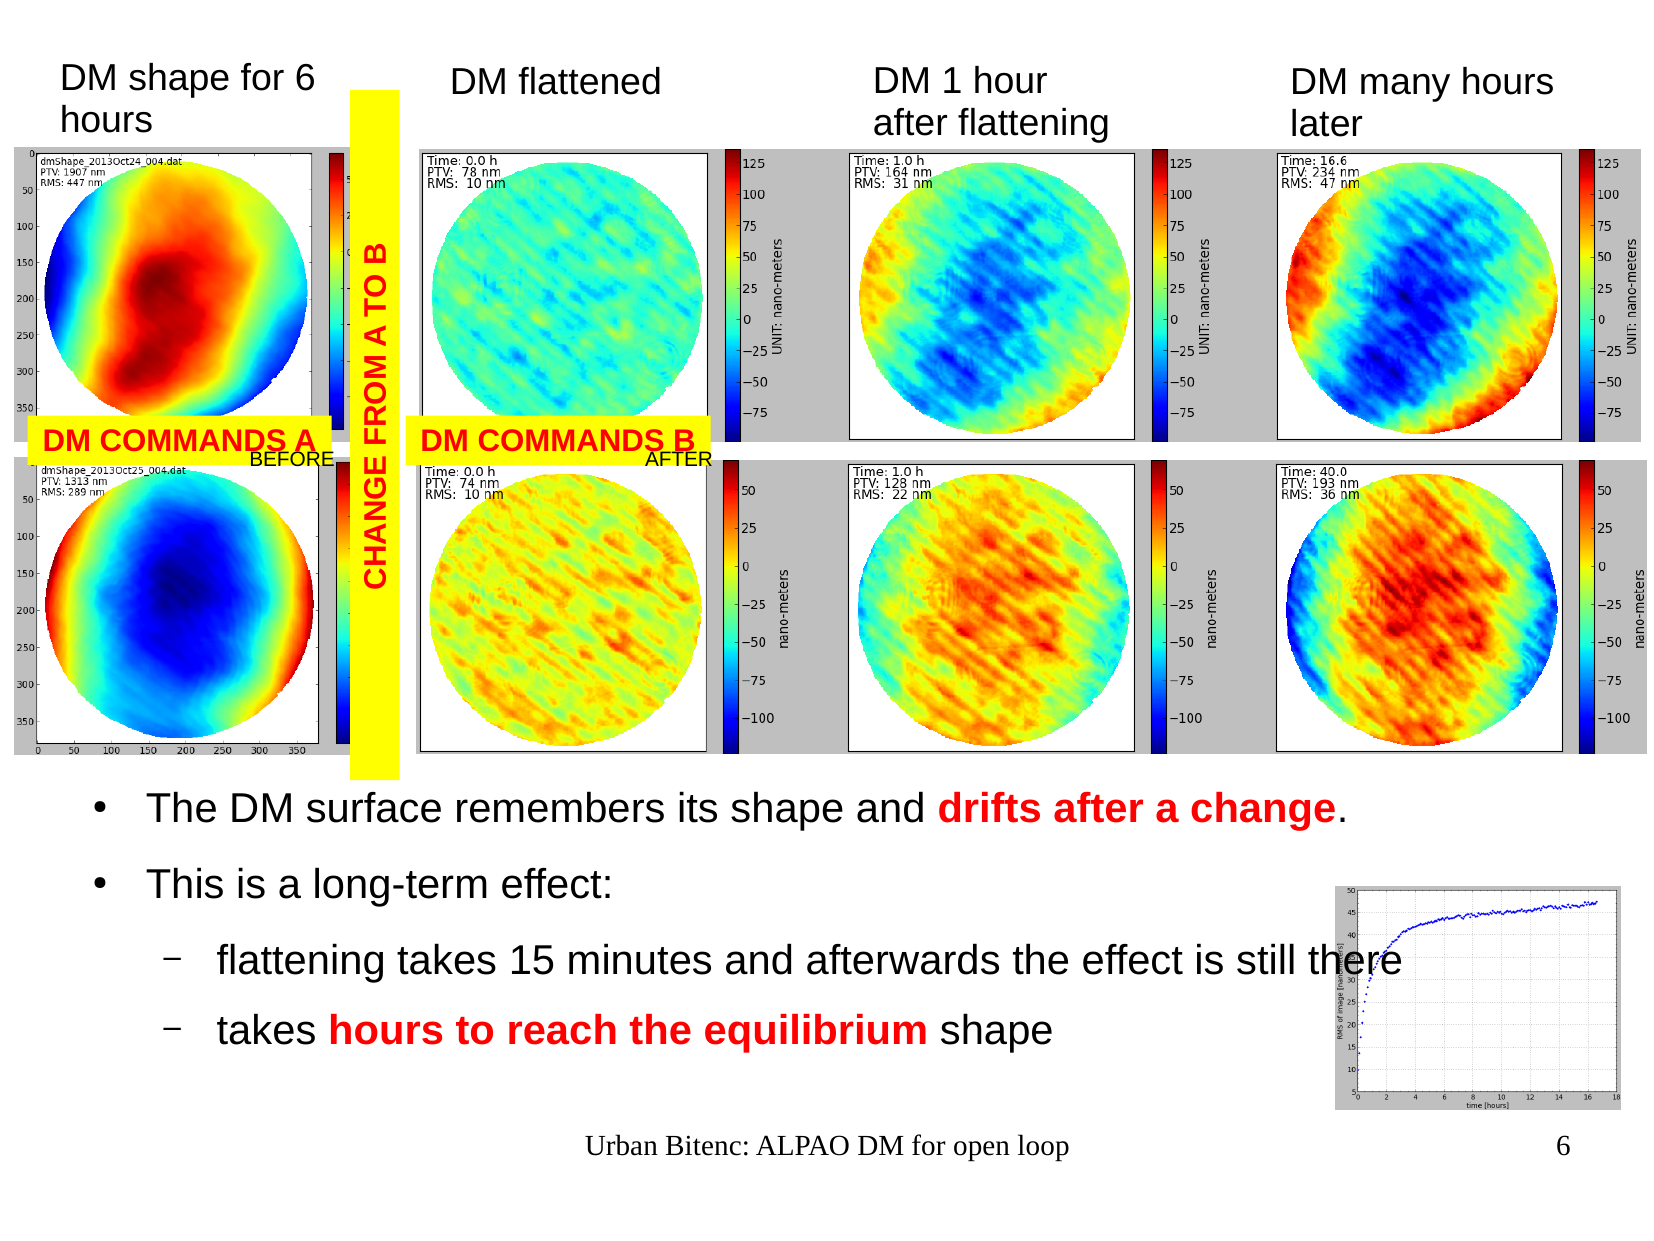

DM shape for 6
hours
DM 1 hour
after flattening
DM flattened
DM many hours
later
 CHANGE FROM A TO B
DM COMMANDS A
DM COMMANDS B
BEFORE
AFTER
# The DM surface remembers its shape and drifts after a change.
This is a long-term effect:
flattening takes 15 minutes and afterwards the effect is still there
takes hours to reach the equilibrium shape
Urban Bitenc: ALPAO DM for open loop
6